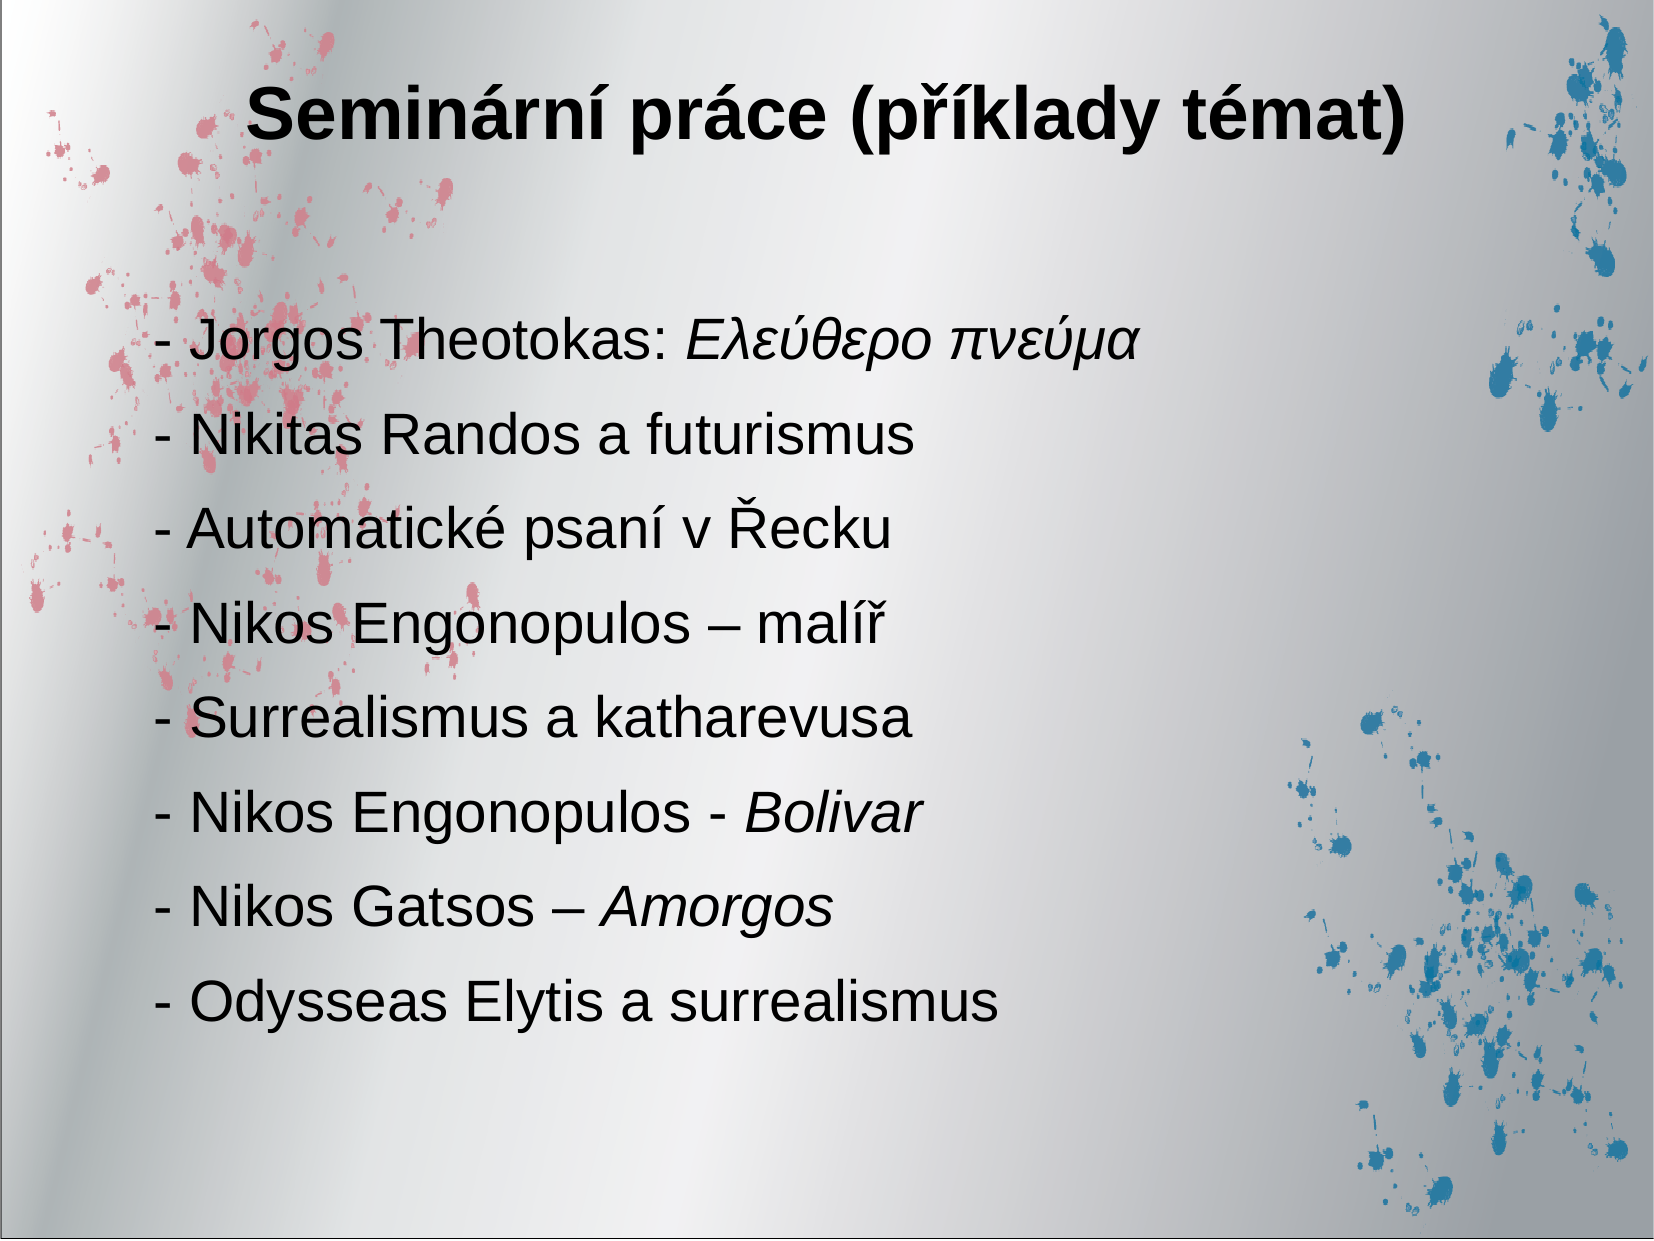

# Seminární práce (příklady témat)
- Jorgos Theotokas: Ελεύθερο πνεύμα
- Nikitas Randos a futurismus
- Αutomatické psaní v Řecku
- Nikos Engonopulos – malíř
- Surrealismus a katharevusa
- Nikos Engonopulos - Bolivar
- Nikos Gatsos – Amorgos
- Odysseas Elytis a surrealismus